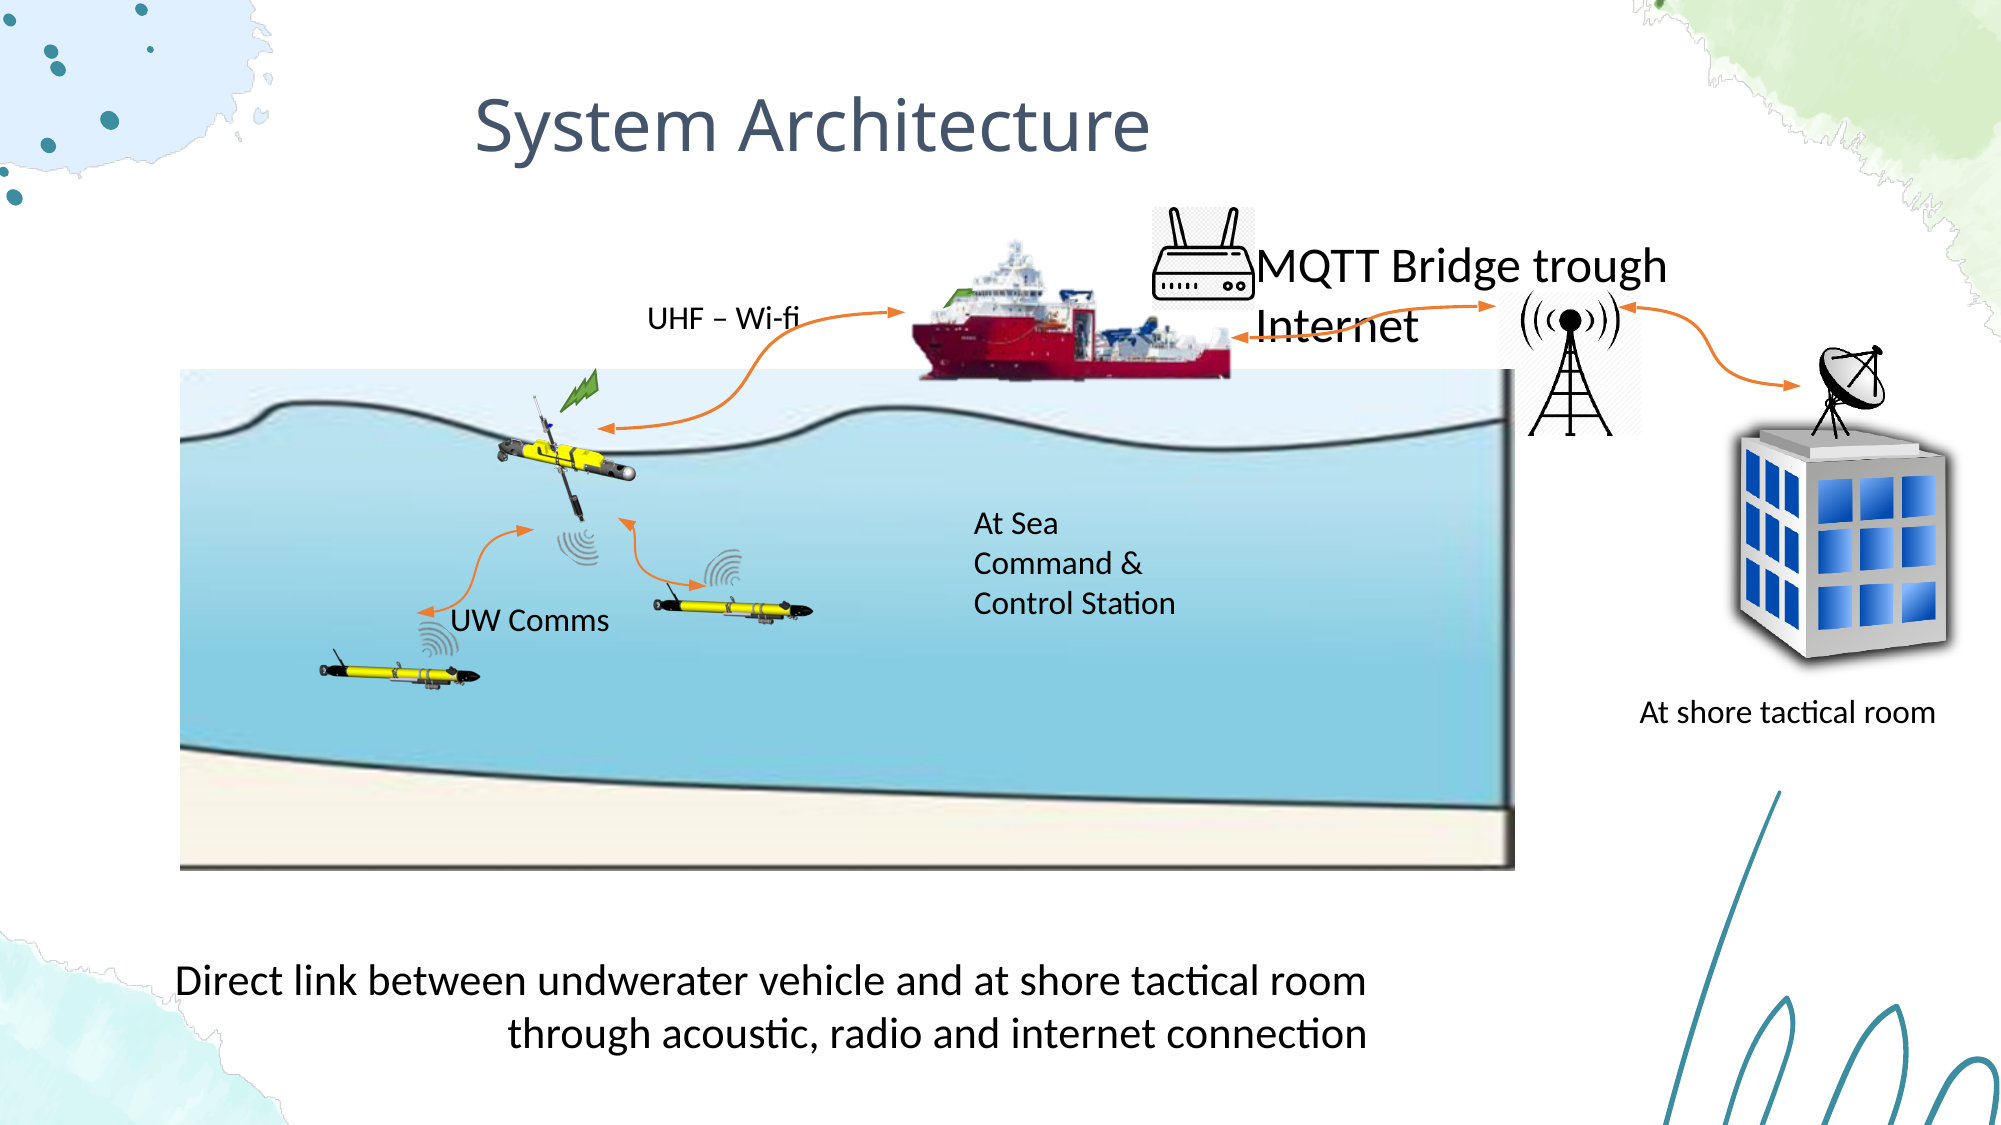

System Architecture
MQTT Bridge trough Internet
UHF – Wi-fi
At Sea Command & Control Station
UW Comms
At shore tactical room
Direct link between undwerater vehicle and at shore tactical room through acoustic, radio and internet connection